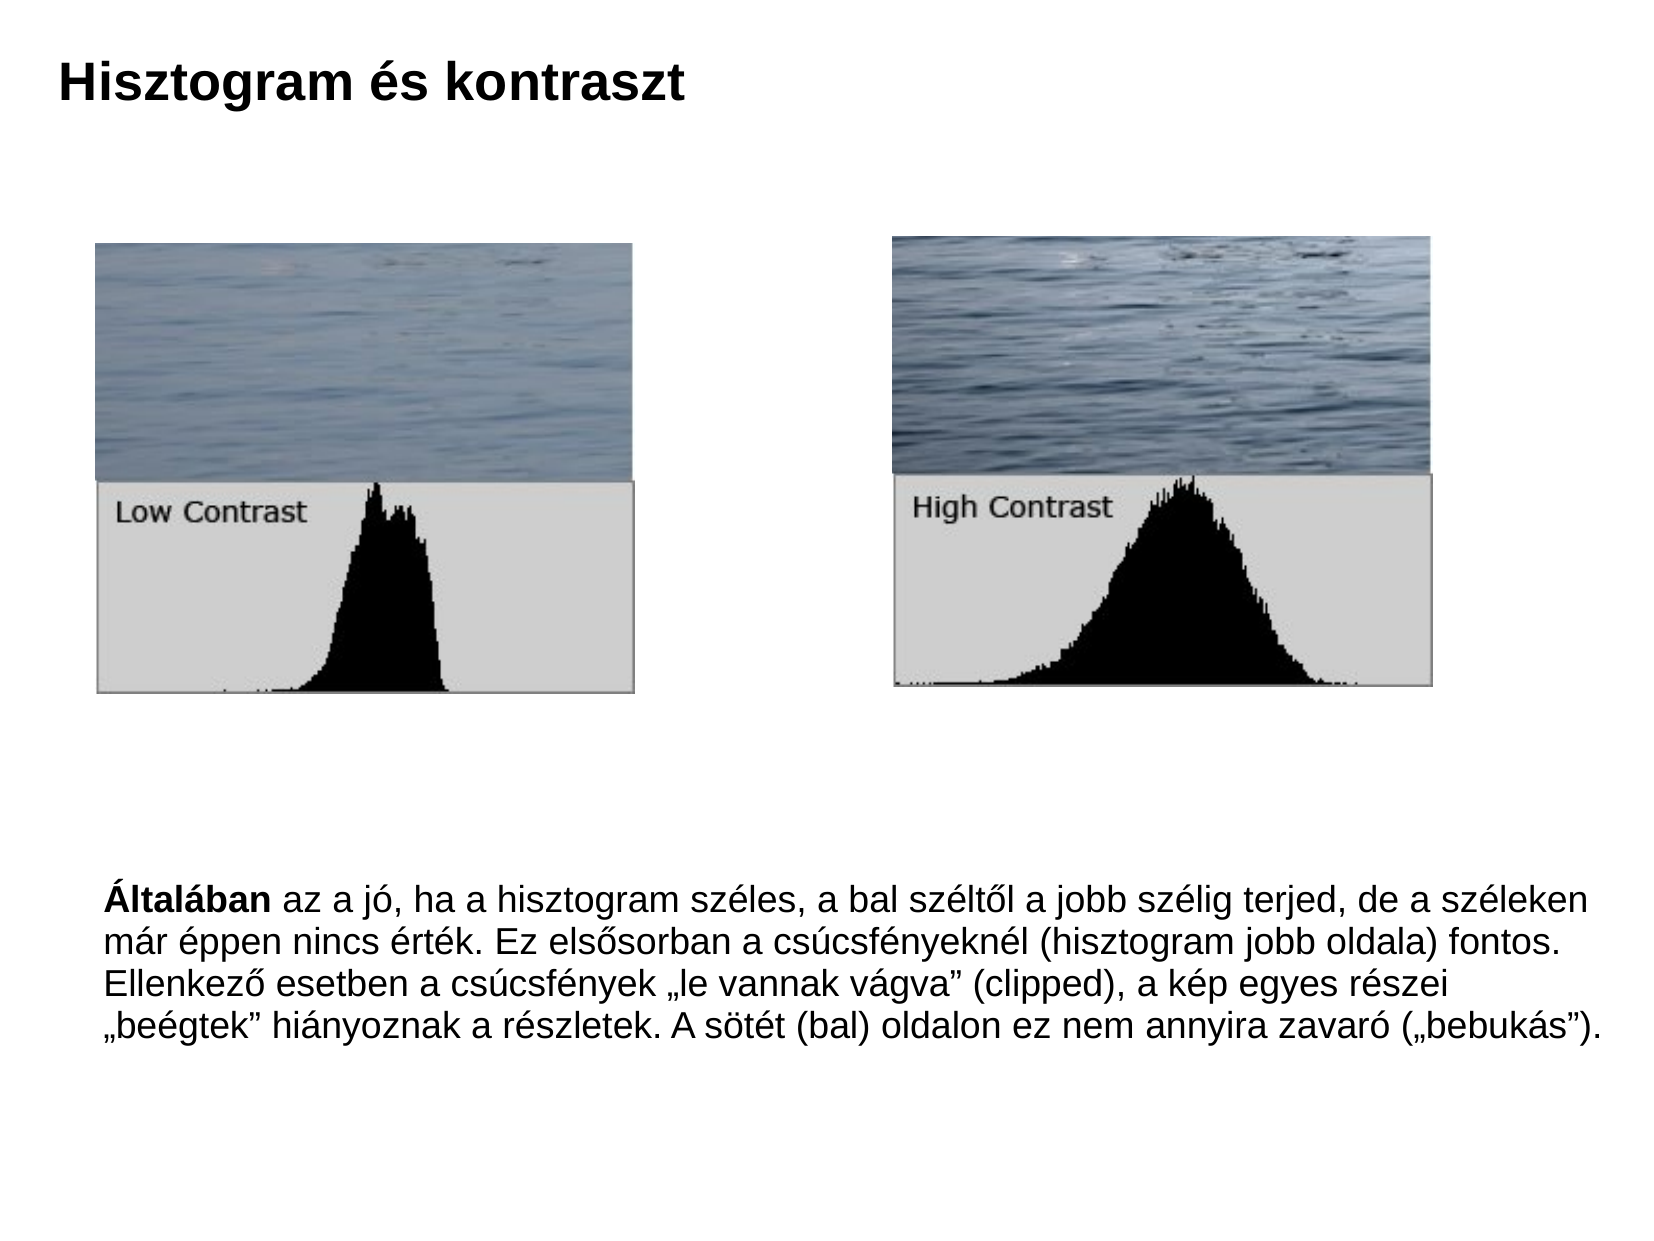

Hisztogram és kontraszt
Általában az a jó, ha a hisztogram széles, a bal széltől a jobb szélig terjed, de a széleken
már éppen nincs érték. Ez elsősorban a csúcsfényeknél (hisztogram jobb oldala) fontos.
Ellenkező esetben a csúcsfények „le vannak vágva” (clipped), a kép egyes részei
„beégtek” hiányoznak a részletek. A sötét (bal) oldalon ez nem annyira zavaró („bebukás”).